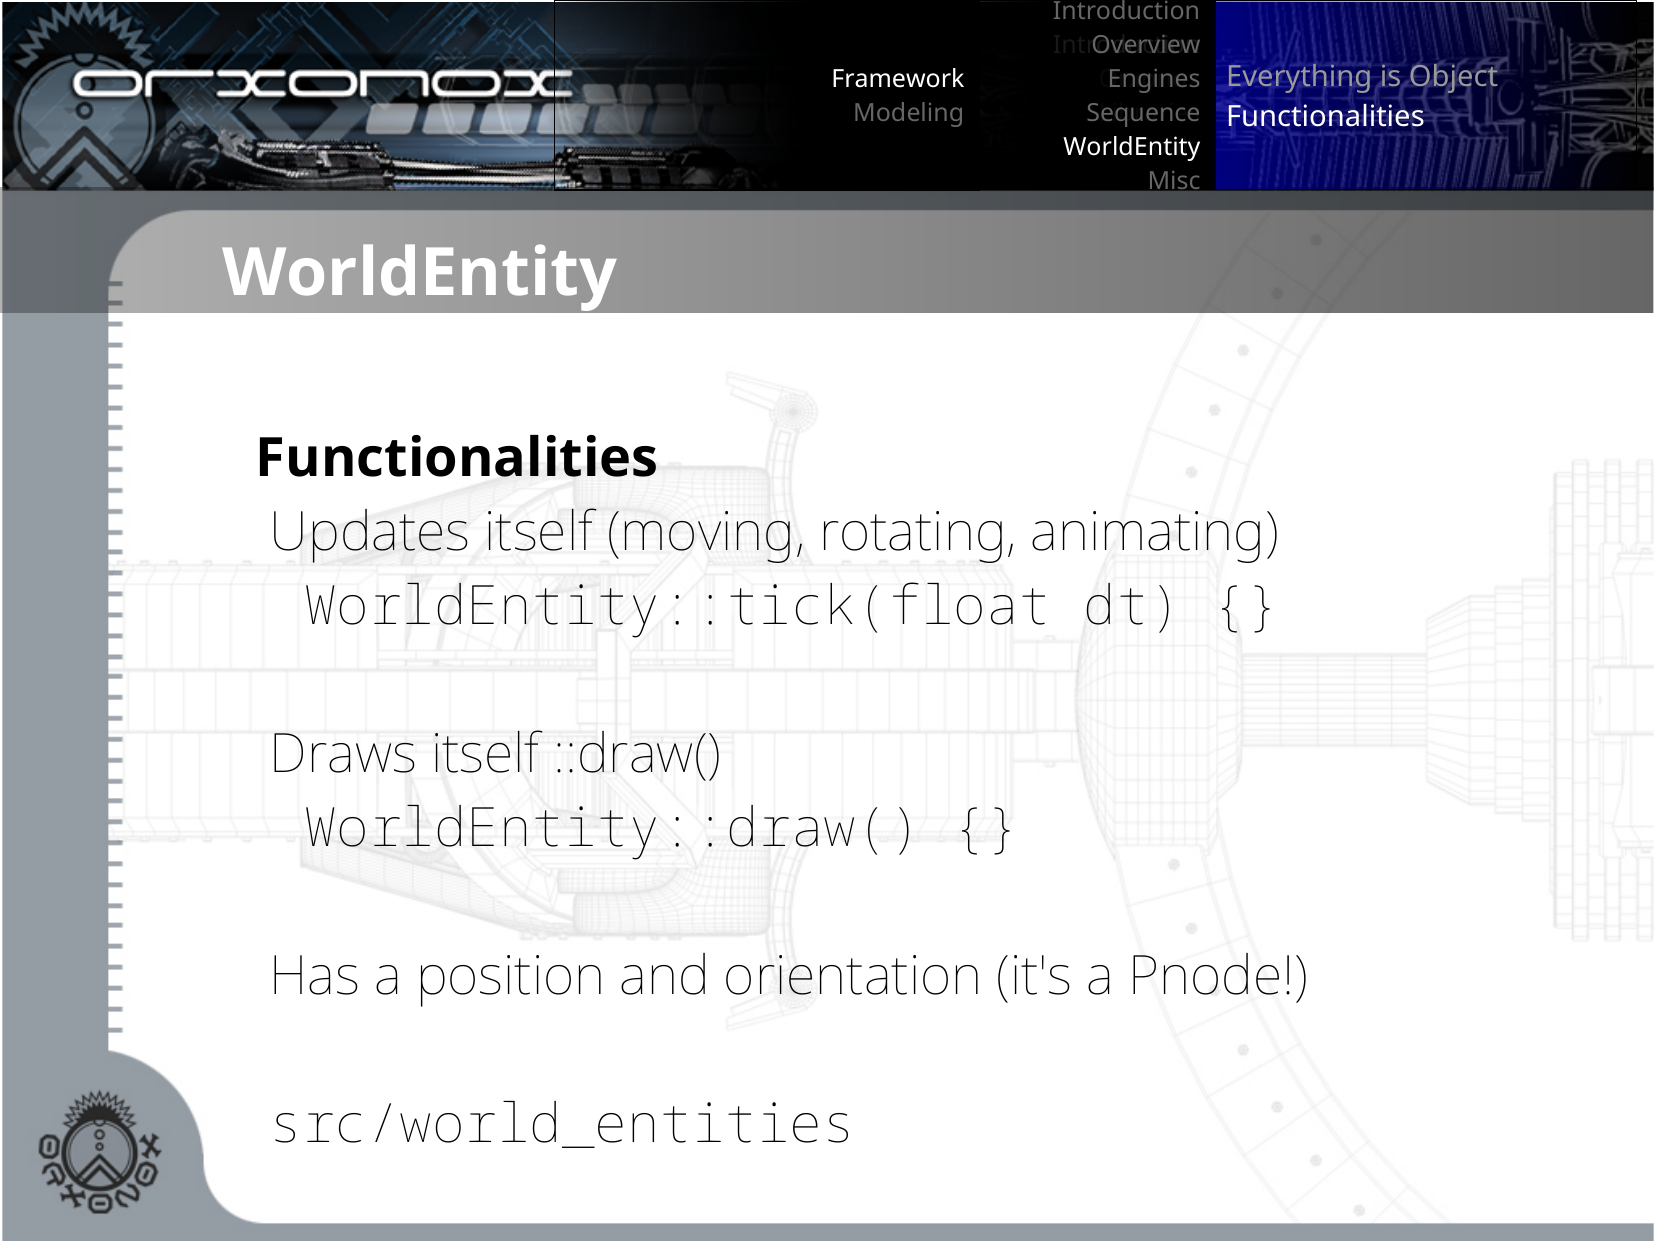

Introduction
Orxonox
Libraries
Goals
Introduction
Overview
Engines
Sequence
WorldEntity
Misc
Framework
Modeling
Everything is Object
Functionalities
Framework
Modeling
WorldEntity
Functionalities
 Updates itself (moving, rotating, animating)
 WorldEntity::tick(float dt) {}
 Draws itself ::draw()
 WorldEntity::draw() {}
 Has a position and orientation (it's a Pnode!)
 src/world_entities